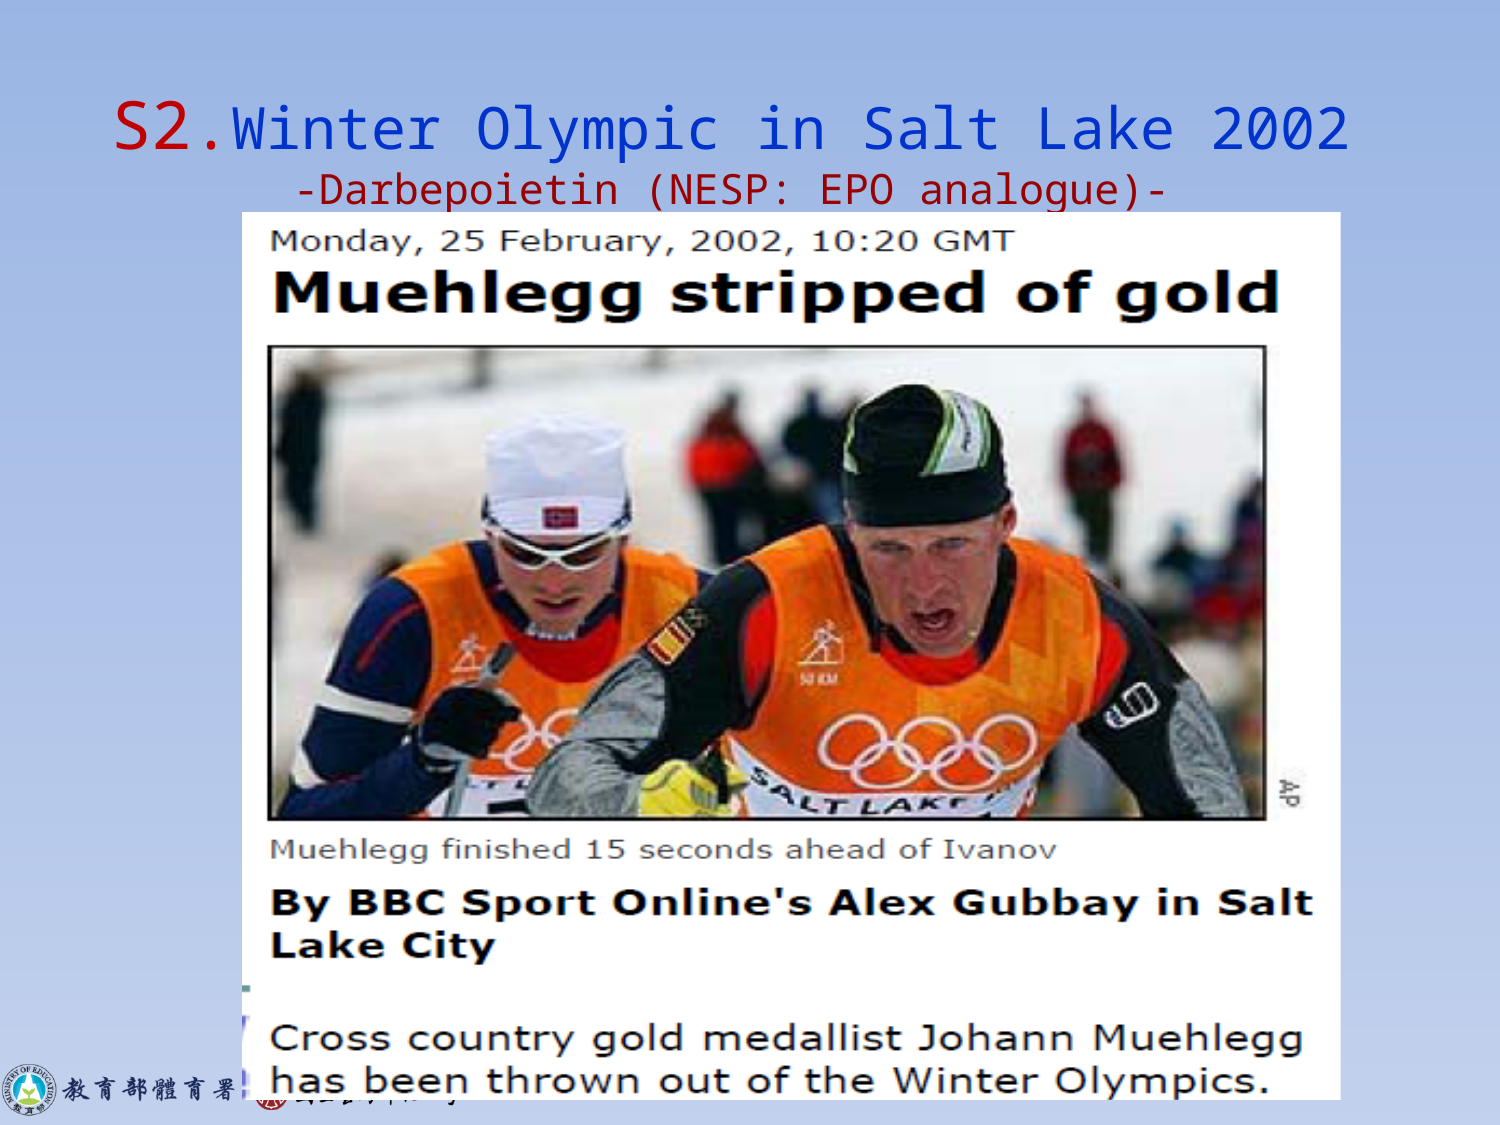

# S2.Winter Olympic in Salt Lake 2002 -Darbepoietin (NESP: EPO analogue)-